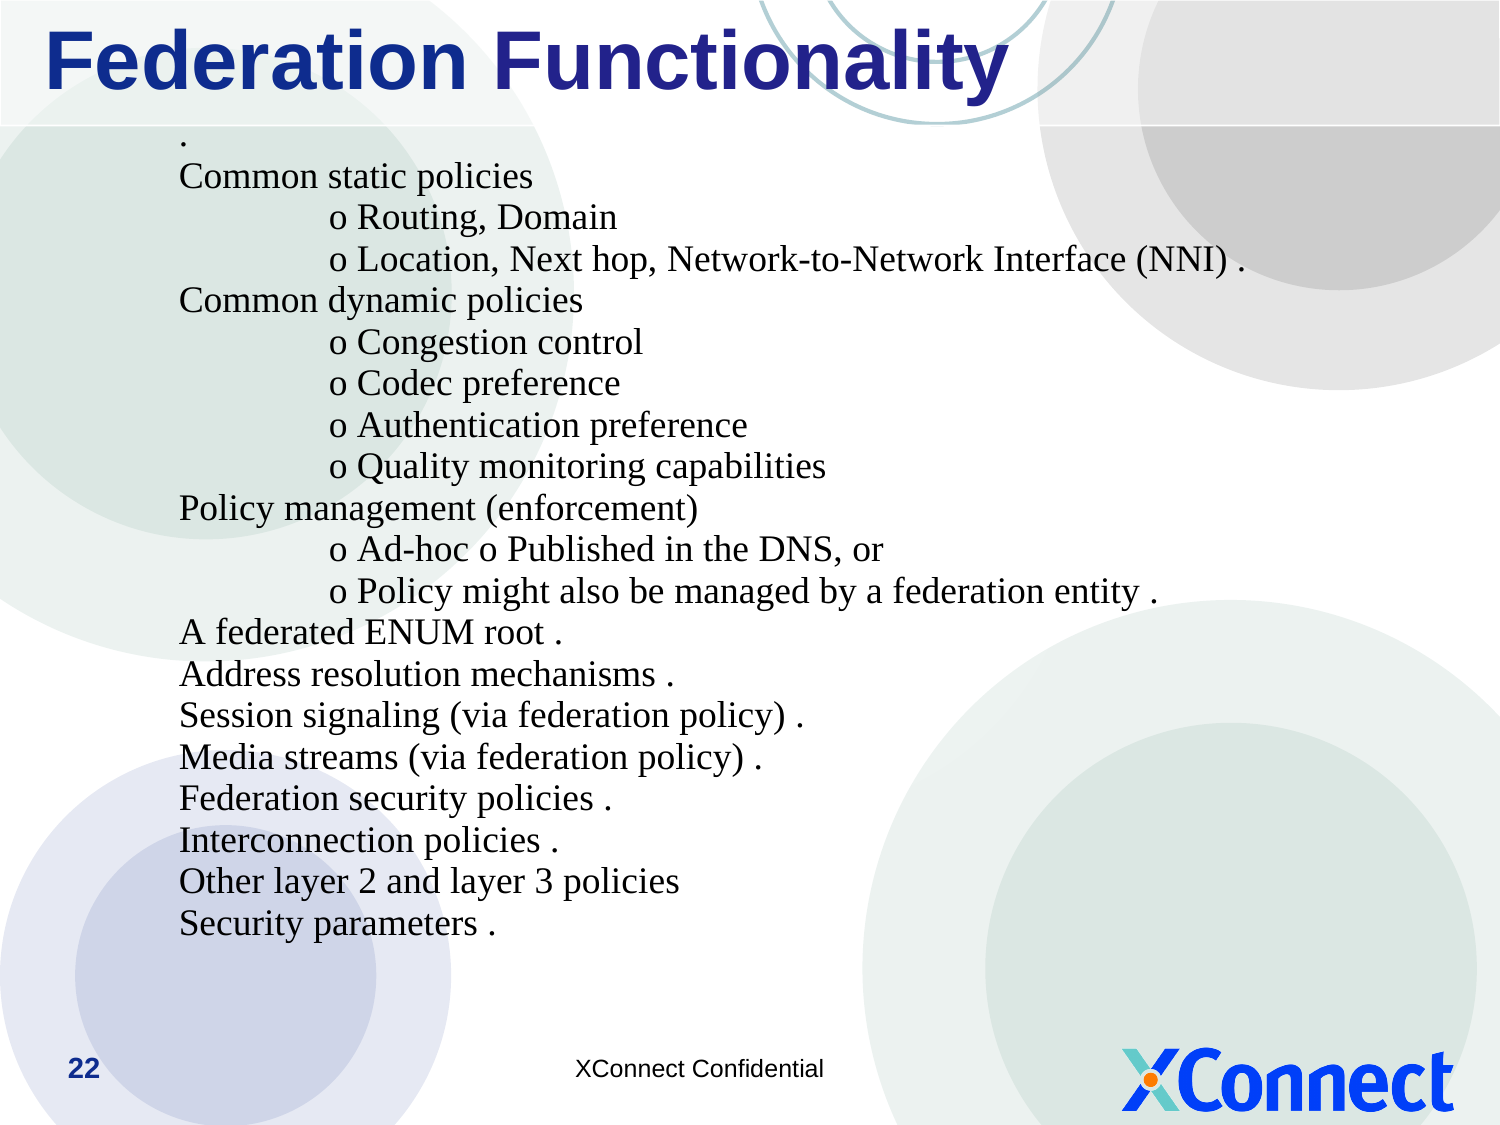

# Federation Functionality
.
Common static policies
	o Routing, Domain
	o Location, Next hop, Network-to-Network Interface (NNI) .
Common dynamic policies
	o Congestion control
	o Codec preference
	o Authentication preference
	o Quality monitoring capabilities
Policy management (enforcement)
	o Ad-hoc o Published in the DNS, or
	o Policy might also be managed by a federation entity .
A federated ENUM root .
Address resolution mechanisms .
Session signaling (via federation policy) .
Media streams (via federation policy) .
Federation security policies .
Interconnection policies .
Other layer 2 and layer 3 policies
Security parameters .